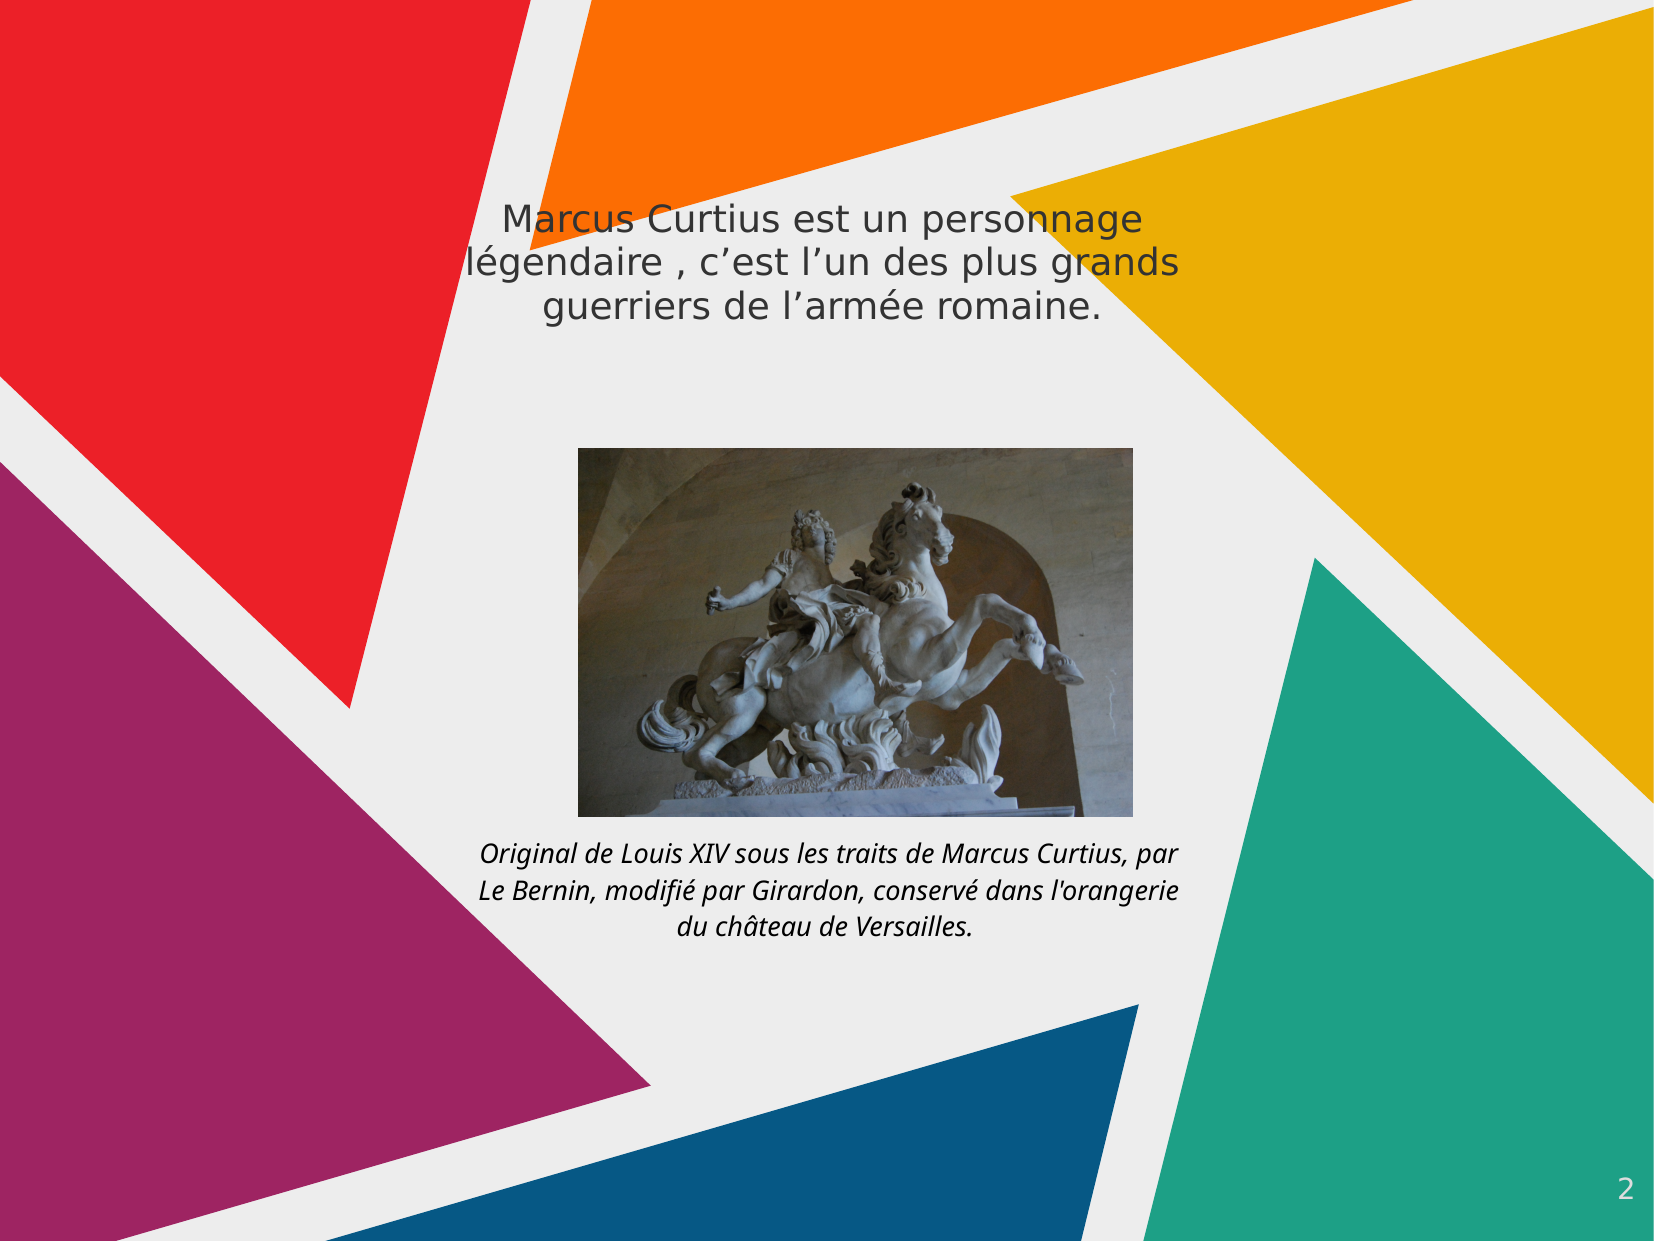

# Marcus Curtius est un personnage légendaire , c’est l’un des plus grands guerriers de l’armée romaine.
Original de Louis XIV sous les traits de Marcus Curtius, par Le Bernin, modifié par Girardon, conservé dans l'orangerie du château de Versailles.
2